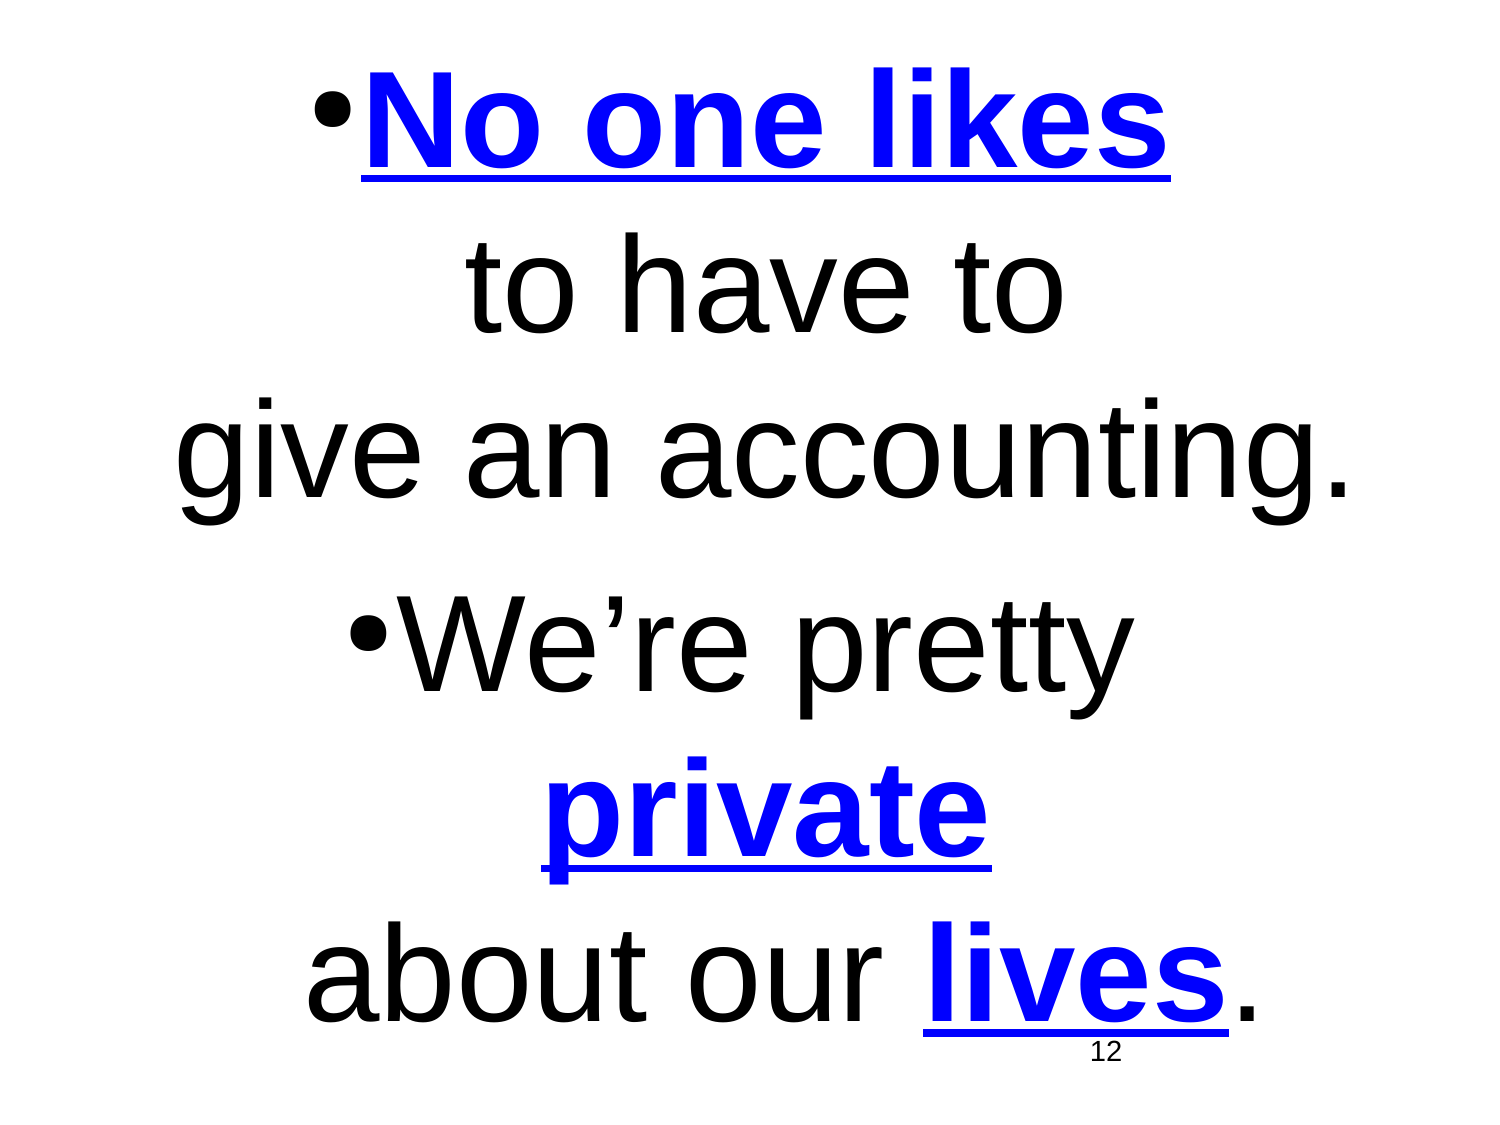

# No one likes to have to give an accounting.
We’re pretty
private
about our lives.
12